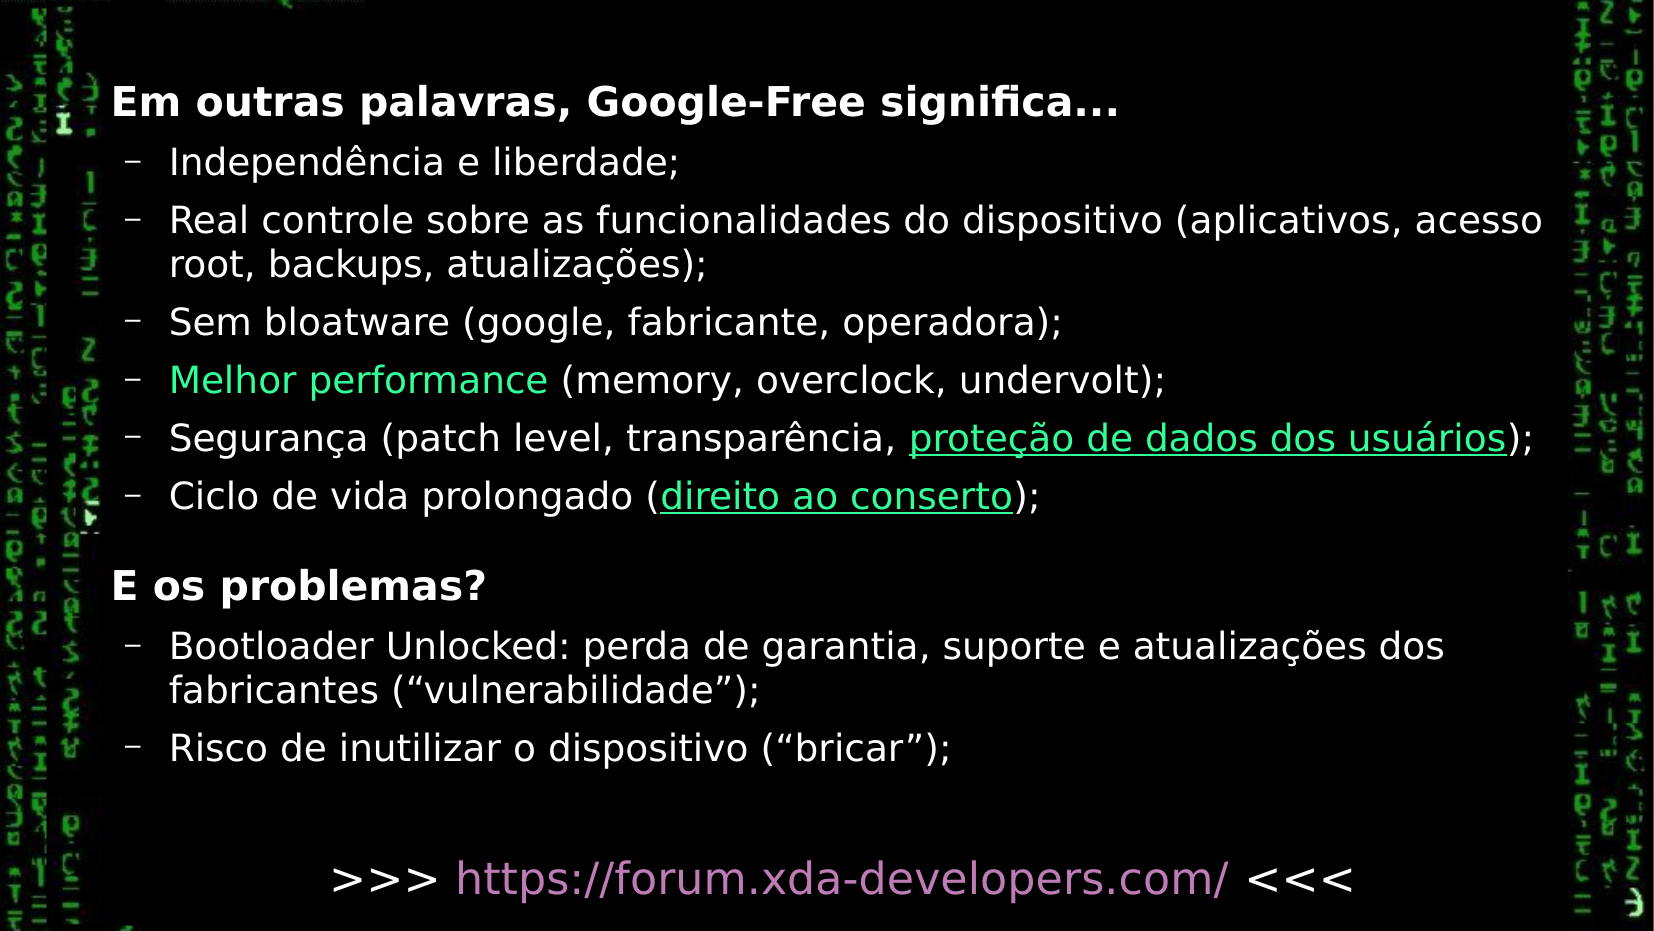

# Em outras palavras, Google-Free significa...
Independência e liberdade;
Real controle sobre as funcionalidades do dispositivo (aplicativos, acesso root, backups, atualizações);
Sem bloatware (google, fabricante, operadora);
Melhor performance (memory, overclock, undervolt);
Segurança (patch level, transparência, proteção de dados dos usuários);
Ciclo de vida prolongado (direito ao conserto);
E os problemas?
Bootloader Unlocked: perda de garantia, suporte e atualizações dos fabricantes (“vulnerabilidade”);
Risco de inutilizar o dispositivo (“bricar”);
>>> https://forum.xda-developers.com/ <<<